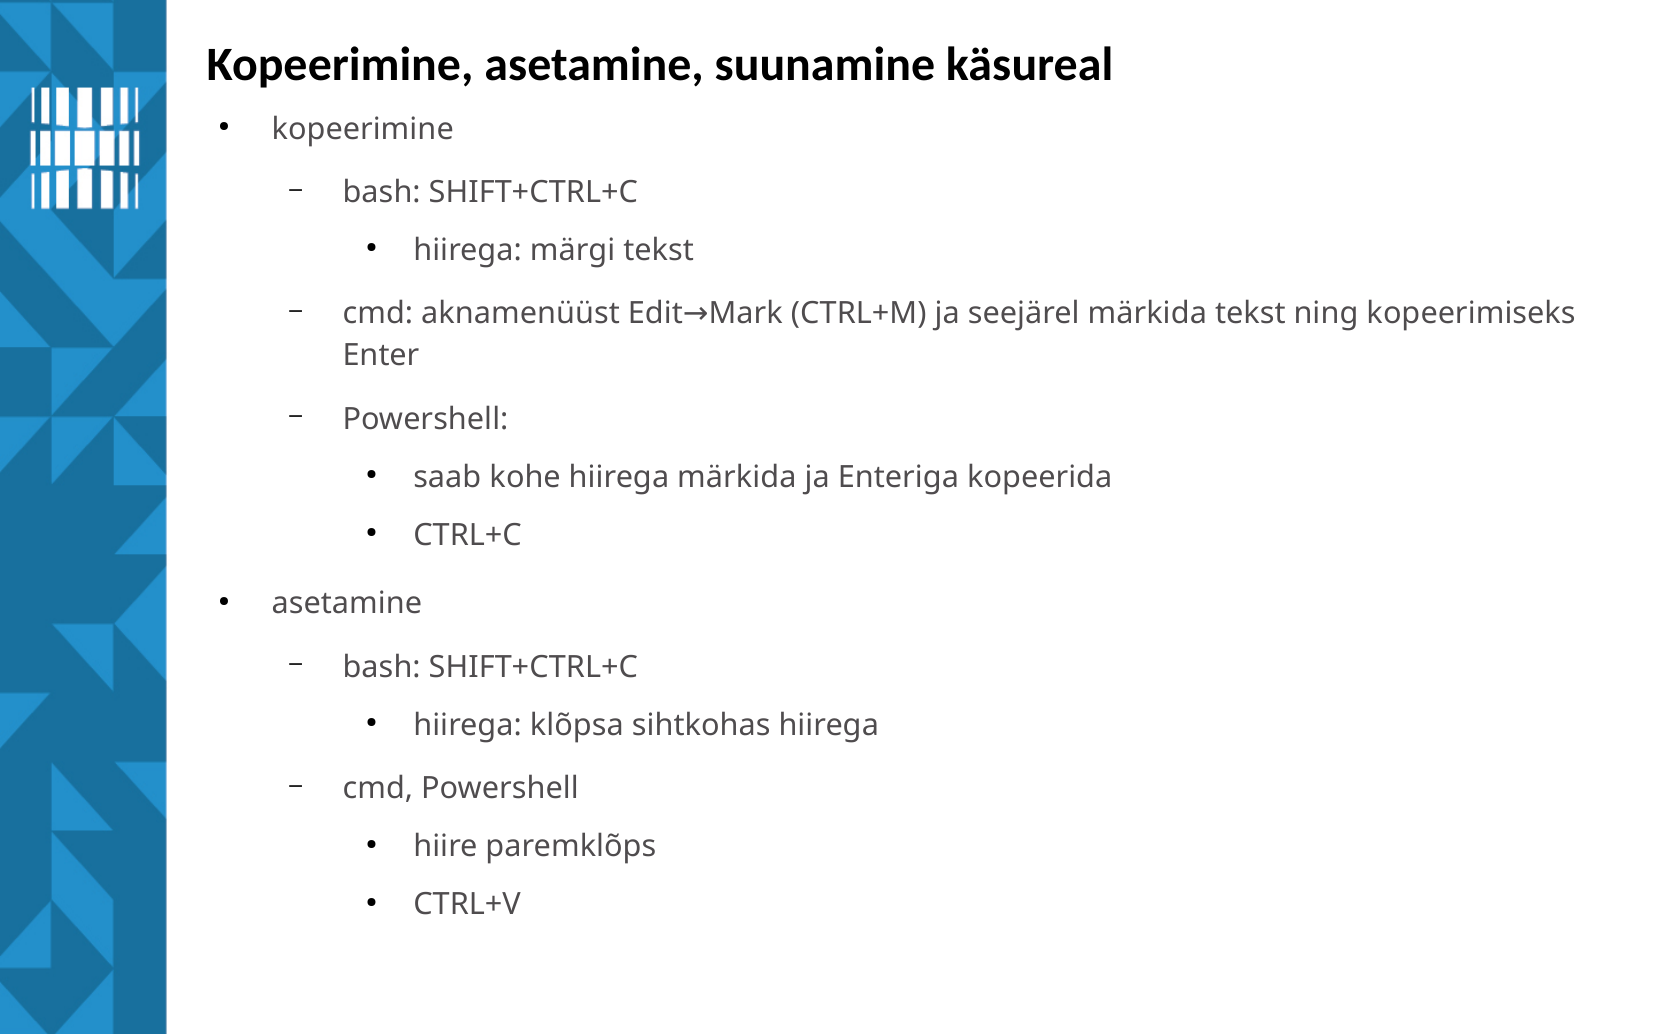

# Kopeerimine, asetamine, suunamine käsureal
kopeerimine
bash: SHIFT+CTRL+C
hiirega: märgi tekst
cmd: aknamenüüst Edit→Mark (CTRL+M) ja seejärel märkida tekst ning kopeerimiseks Enter
Powershell:
saab kohe hiirega märkida ja Enteriga kopeerida
CTRL+C
asetamine
bash: SHIFT+CTRL+C
hiirega: klõpsa sihtkohas hiirega
cmd, Powershell
hiire paremklõps
CTRL+V